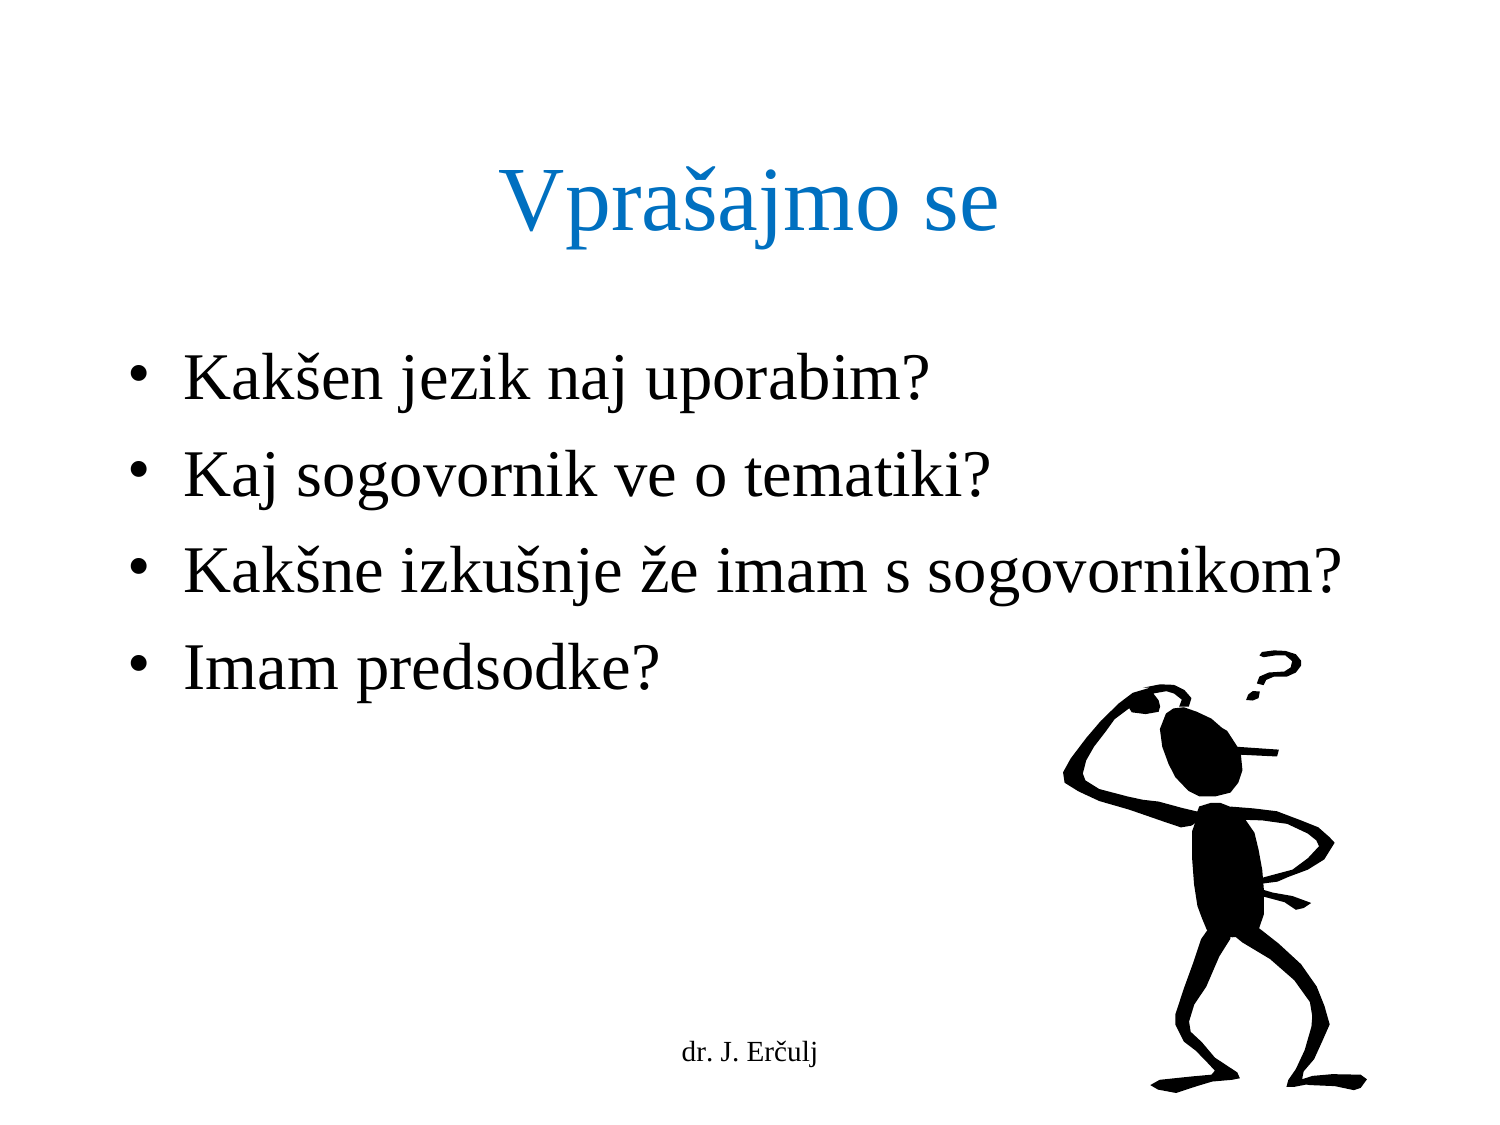

# Vprašajmo se
Kakšen jezik naj uporabim?
Kaj sogovornik ve o tematiki?
Kakšne izkušnje že imam s sogovornikom?
Imam predsodke?
dr. J. Erčulj